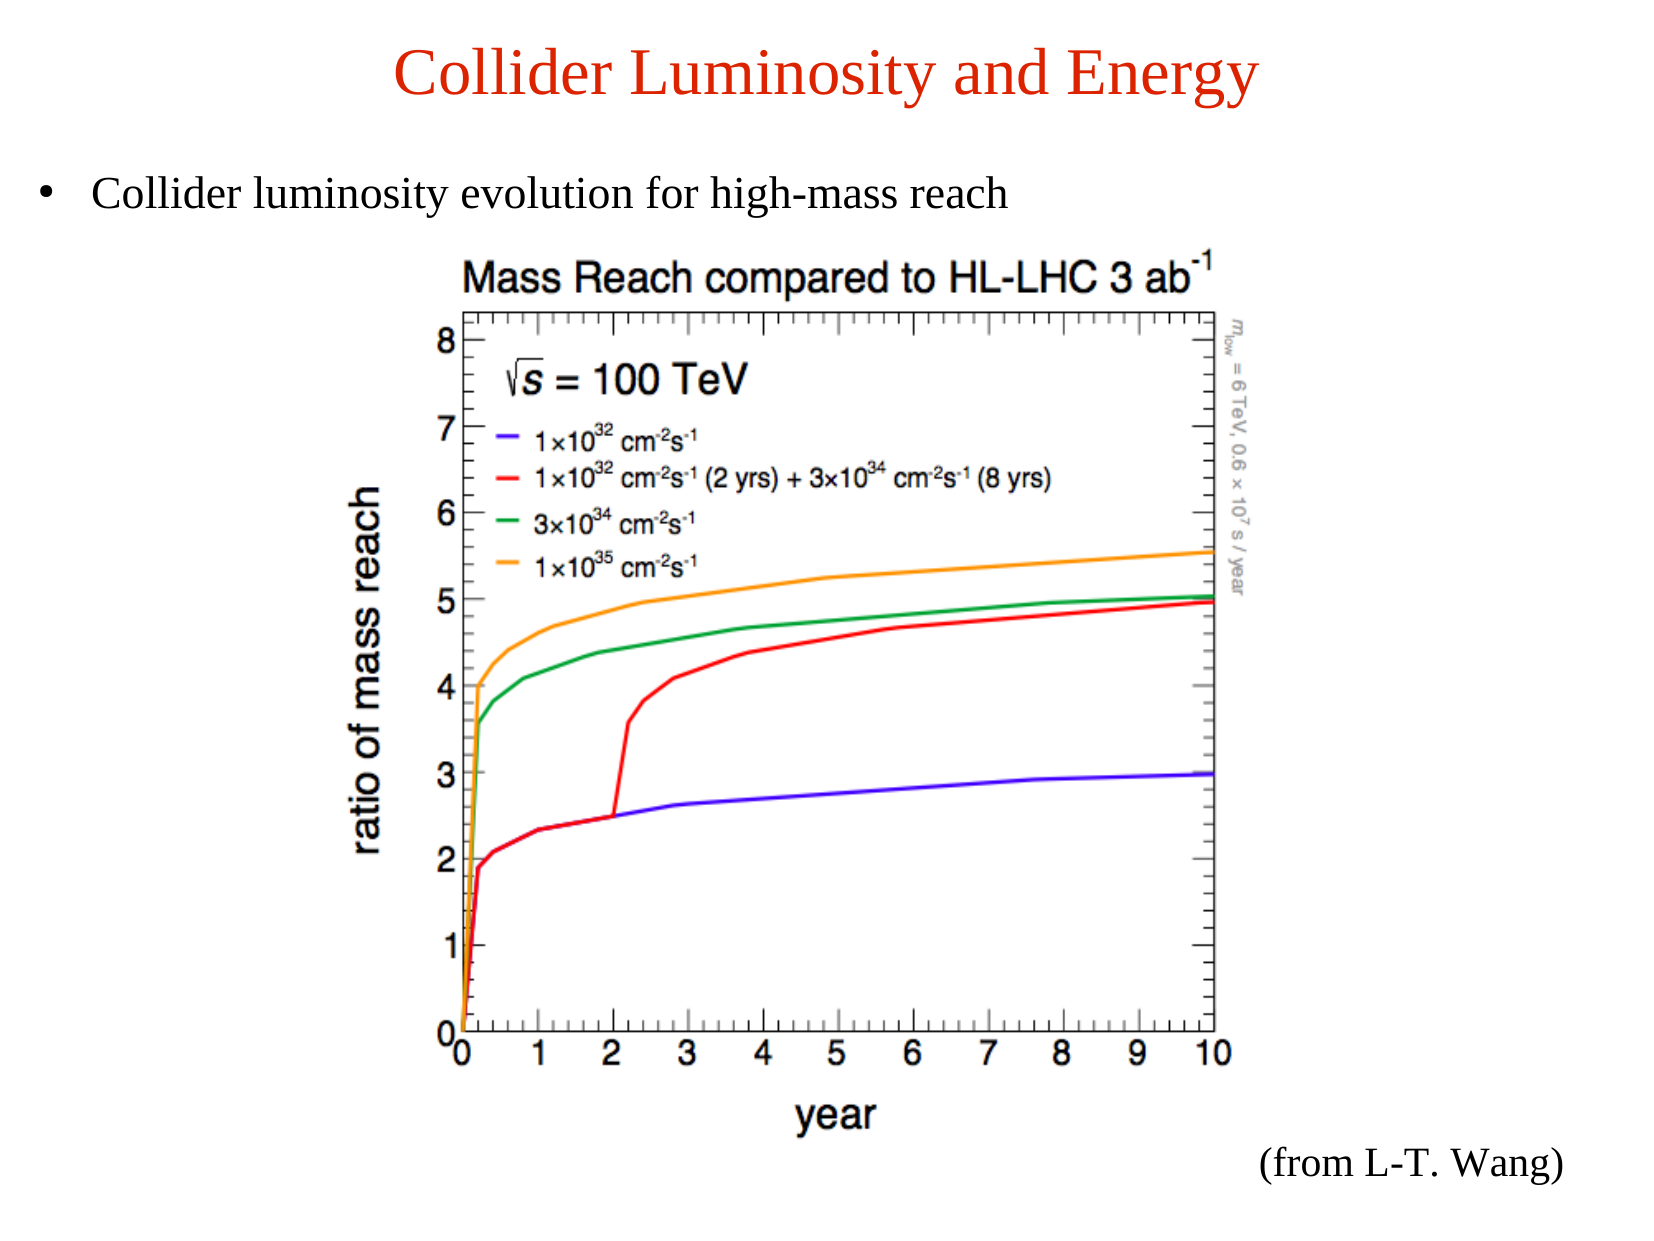

# Collider Luminosity and Energy
Collider luminosity evolution for high-mass reach
(from L-T. Wang)